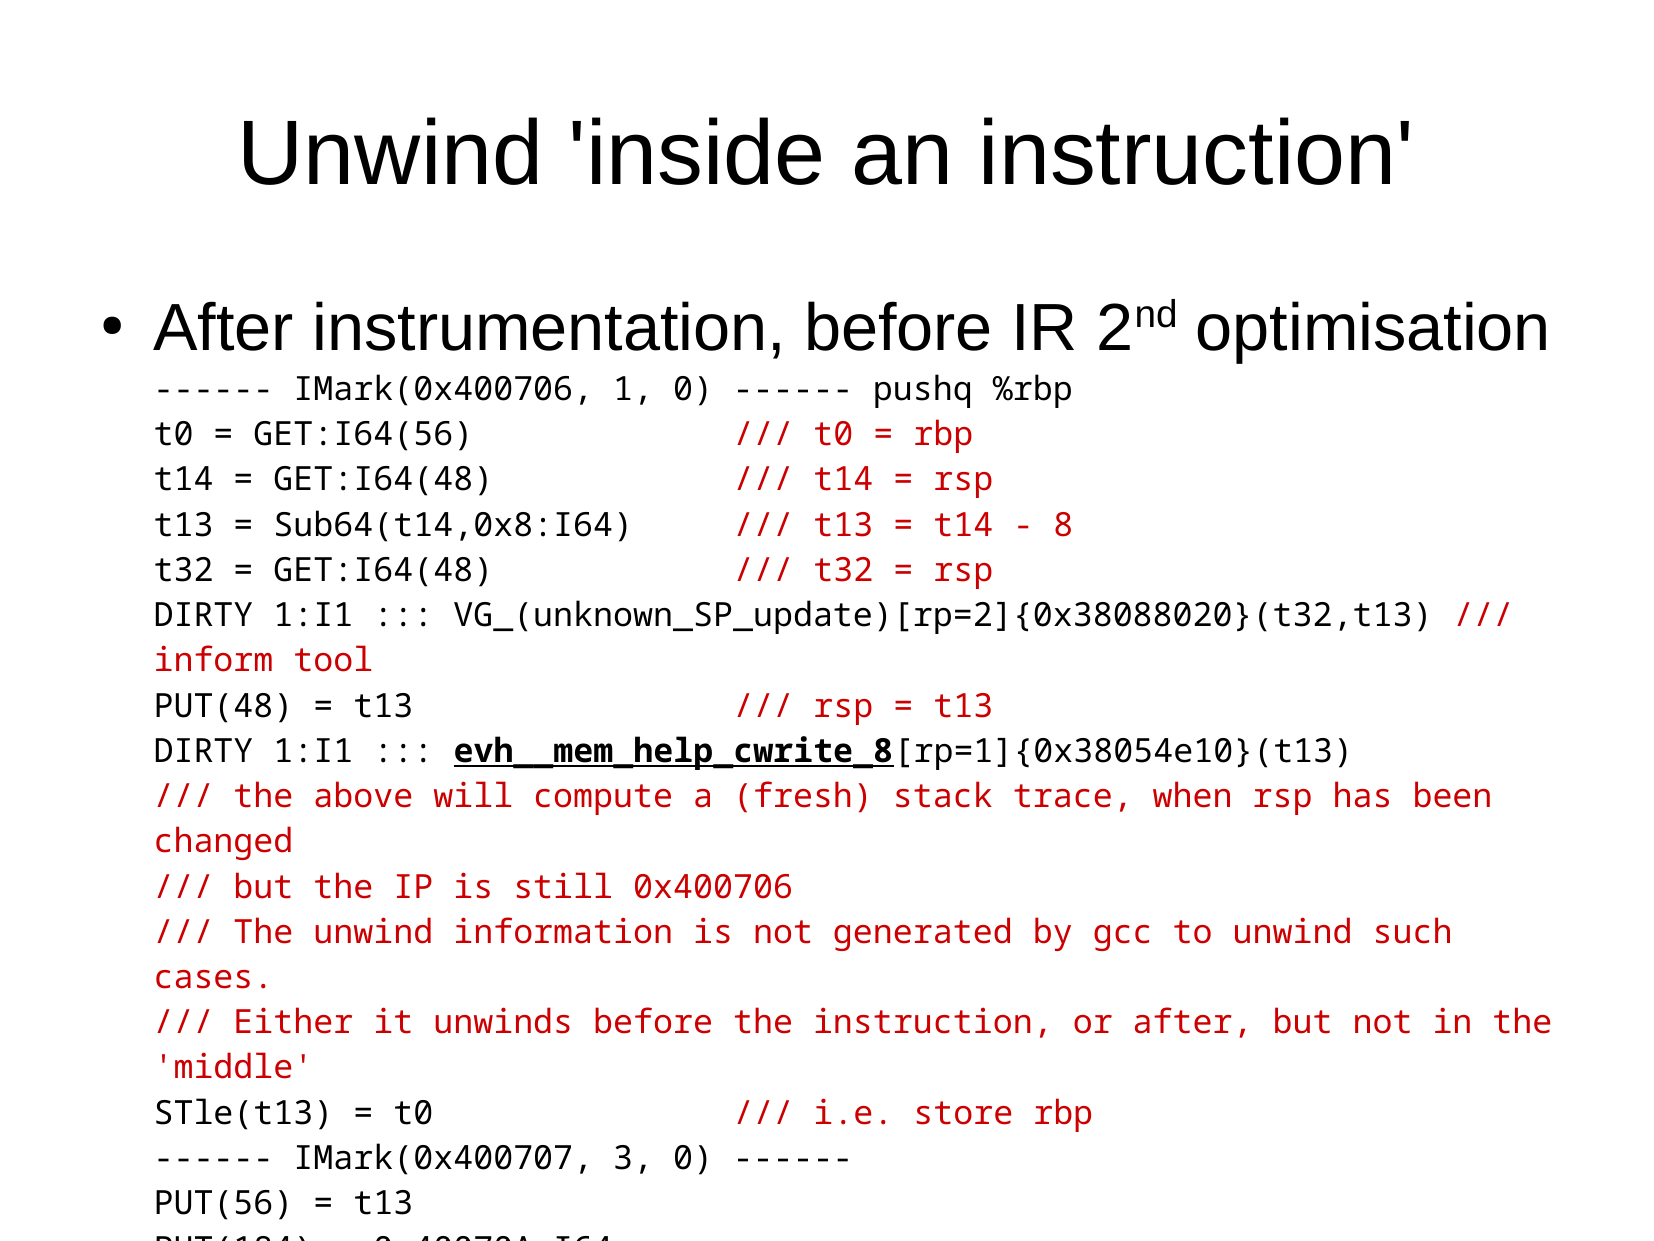

# Unwind 'inside an instruction'
After instrumentation, before IR 2nd optimisation
------ IMark(0x400706, 1, 0) ------ pushq %rbp
t0 = GET:I64(56) /// t0 = rbp
t14 = GET:I64(48) /// t14 = rsp
t13 = Sub64(t14,0x8:I64) /// t13 = t14 - 8
t32 = GET:I64(48) /// t32 = rsp
DIRTY 1:I1 ::: VG_(unknown_SP_update)[rp=2]{0x38088020}(t32,t13) /// inform tool
PUT(48) = t13 /// rsp = t13
DIRTY 1:I1 ::: evh__mem_help_cwrite_8[rp=1]{0x38054e10}(t13)
/// the above will compute a (fresh) stack trace, when rsp has been changed
/// but the IP is still 0x400706
/// The unwind information is not generated by gcc to unwind such cases.
/// Either it unwinds before the instruction, or after, but not in the 'middle'
STle(t13) = t0 /// i.e. store rbp
------ IMark(0x400707, 3, 0) ------
PUT(56) = t13
PUT(184) = 0x40070A:I64